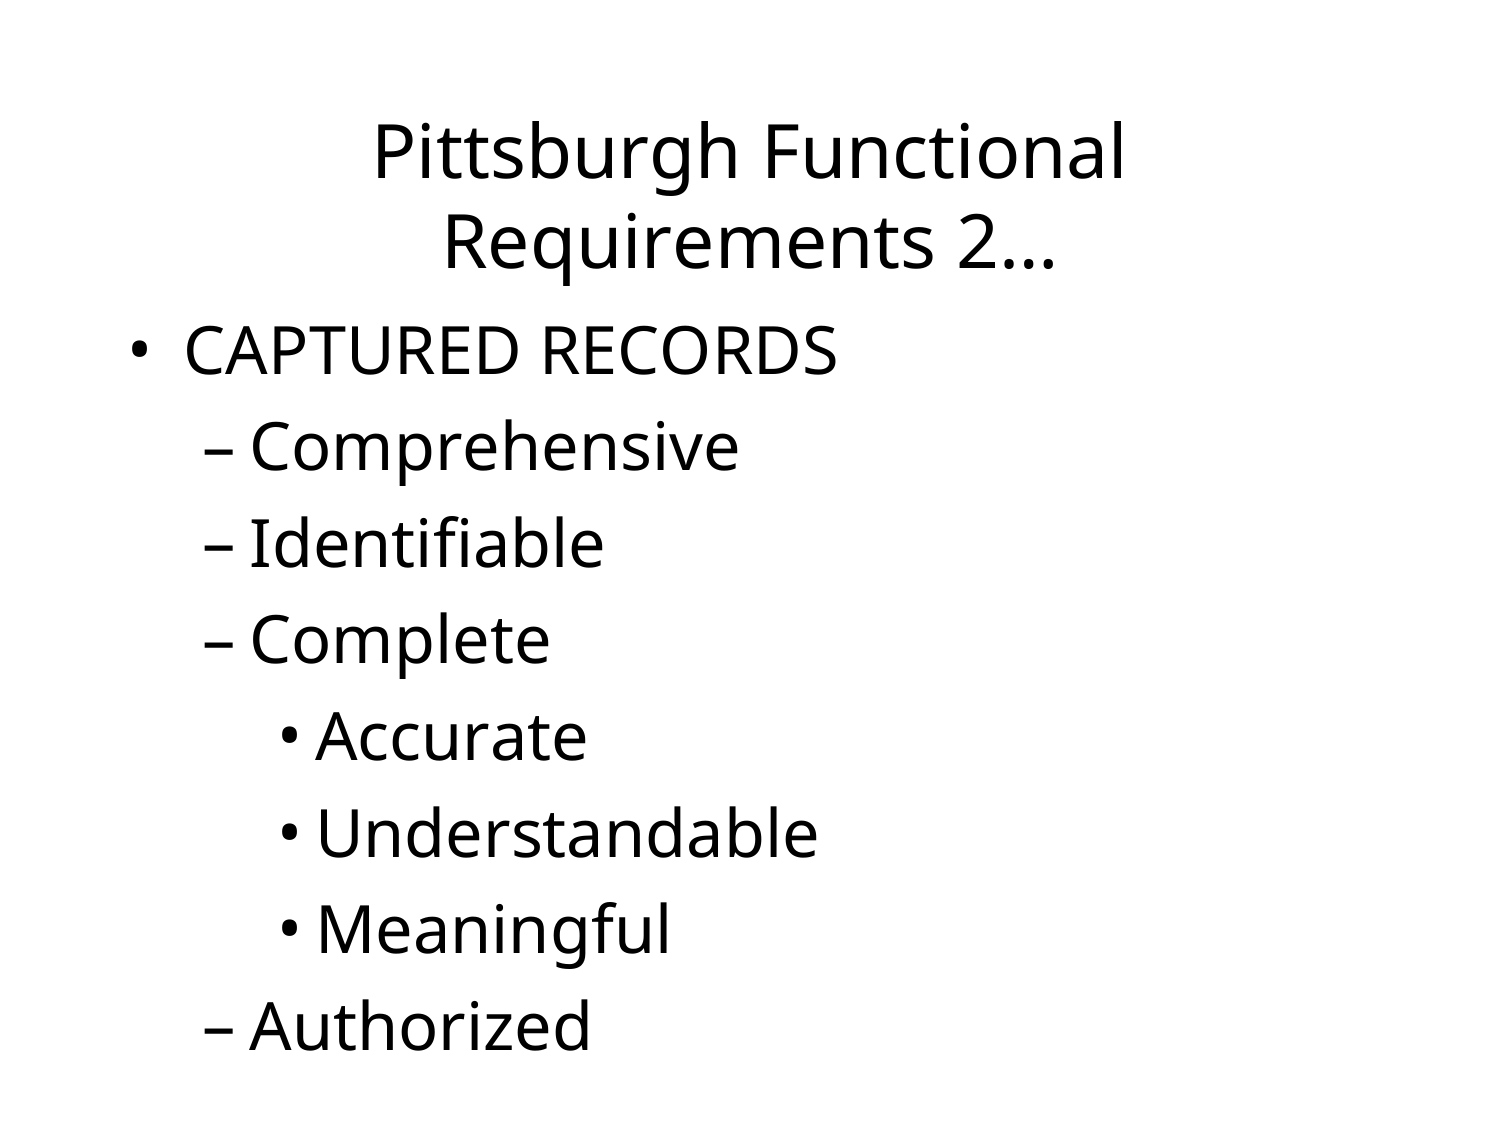

# Pittsburgh Functional Requirements 2…
CAPTURED RECORDS
Comprehensive
Identifiable
Complete
Accurate
Understandable
Meaningful
Authorized